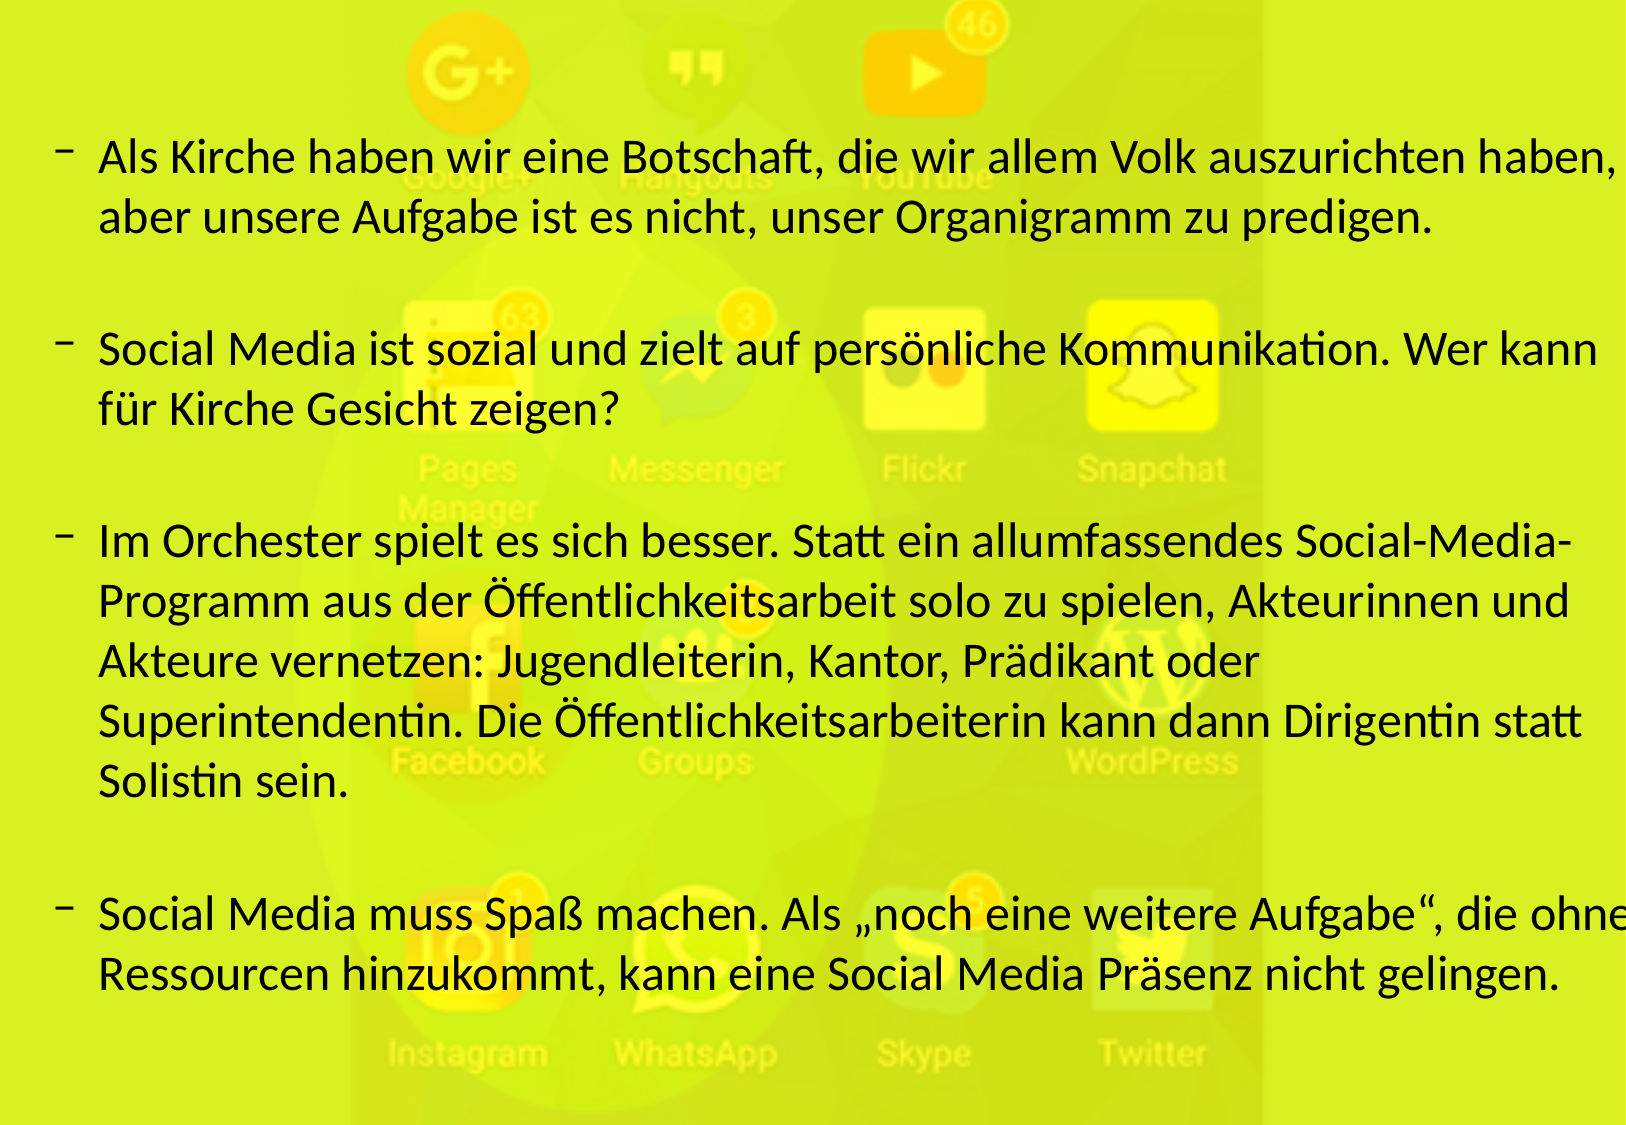

# Als Kirche haben wir eine Botschaft, die wir allem Volk auszurichten haben, aber unsere Aufgabe ist es nicht, unser Organigramm zu predigen.
Social Media ist sozial und zielt auf persönliche Kommunikation. Wer kann für Kirche Gesicht zeigen?
Im Orchester spielt es sich besser. Statt ein allumfassendes Social-Media-Programm aus der Öffentlichkeitsarbeit solo zu spielen, Akteurinnen und Akteure vernetzen: Jugendleiterin, Kantor, Prädikant oder Superintendentin. Die Öffentlichkeitsarbeiterin kann dann Dirigentin statt Solistin sein.
Social Media muss Spaß machen. Als „noch eine weitere Aufgabe“, die ohne Ressourcen hinzukommt, kann eine Social Media Präsenz nicht gelingen.